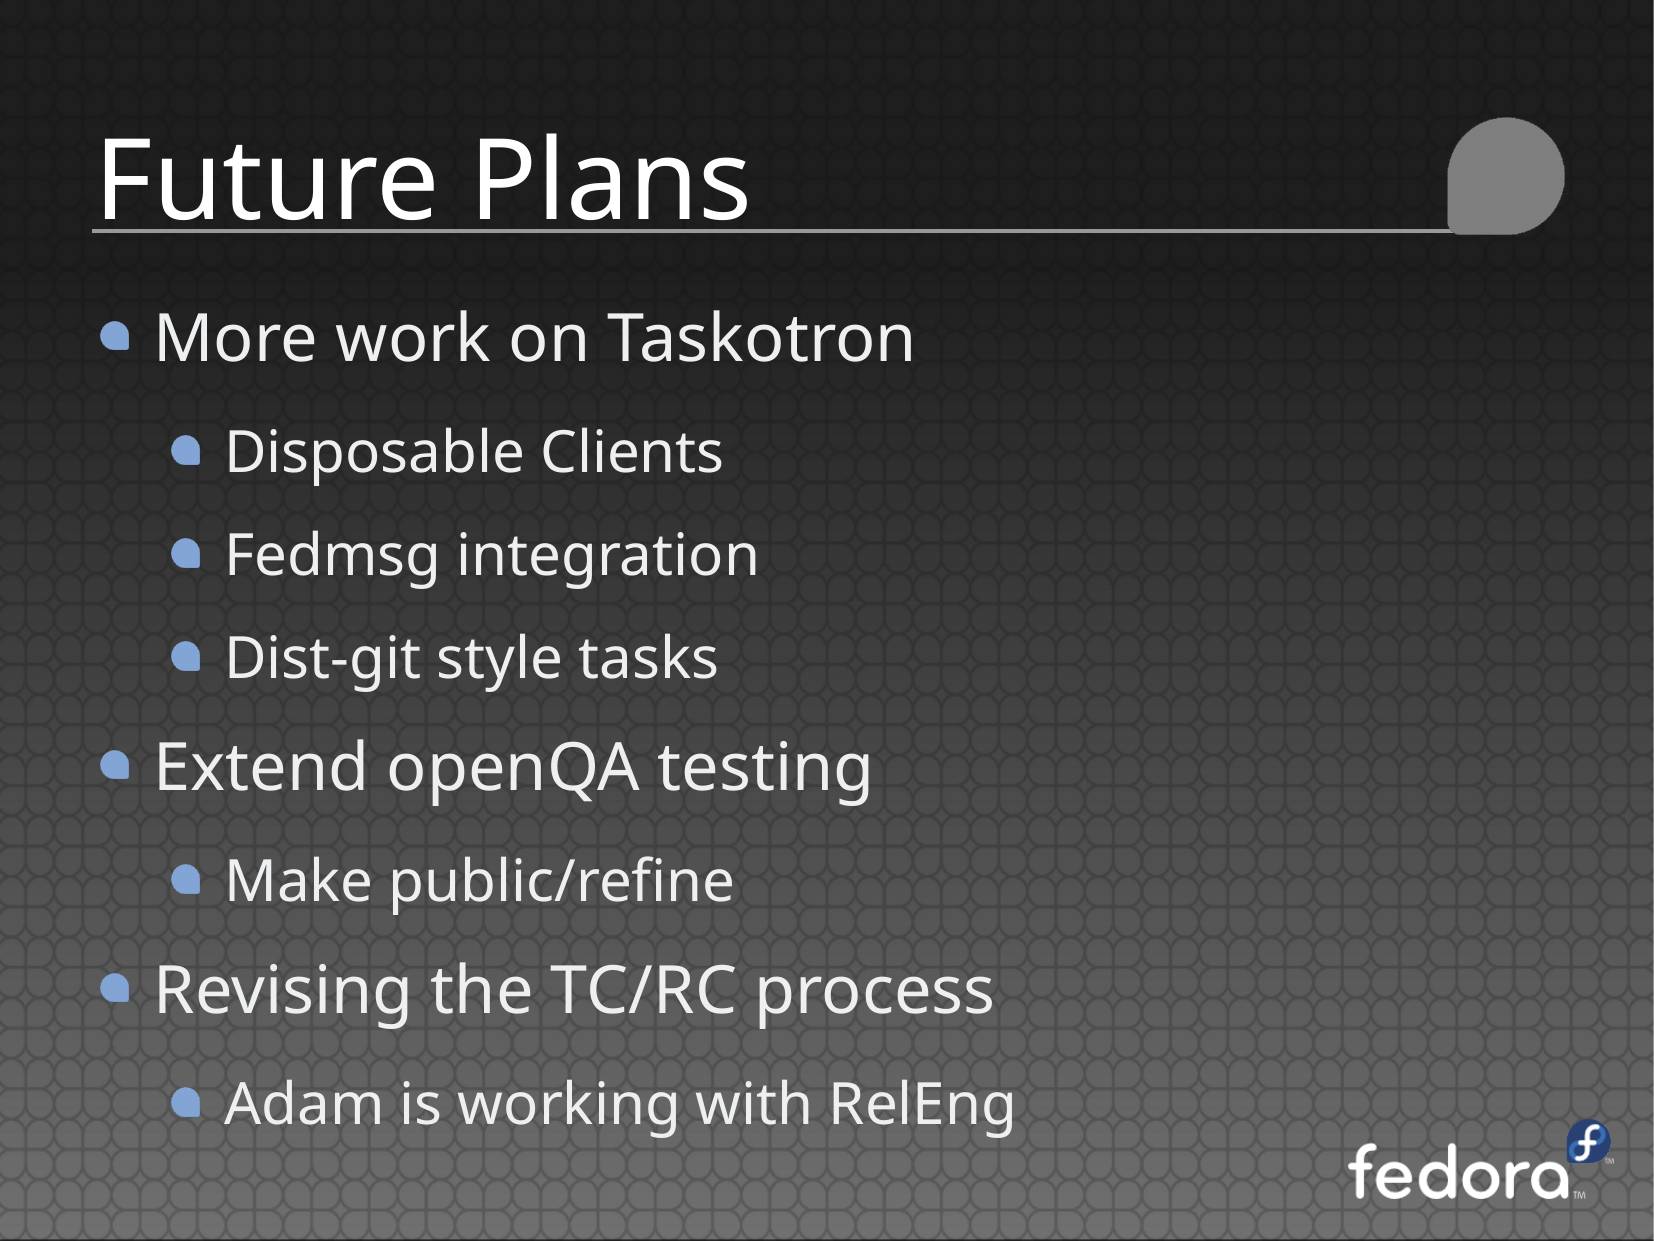

Future Plans
# More work on Taskotron
Disposable Clients
Fedmsg integration
Dist-git style tasks
Extend openQA testing
Make public/refine
Revising the TC/RC process
Adam is working with RelEng